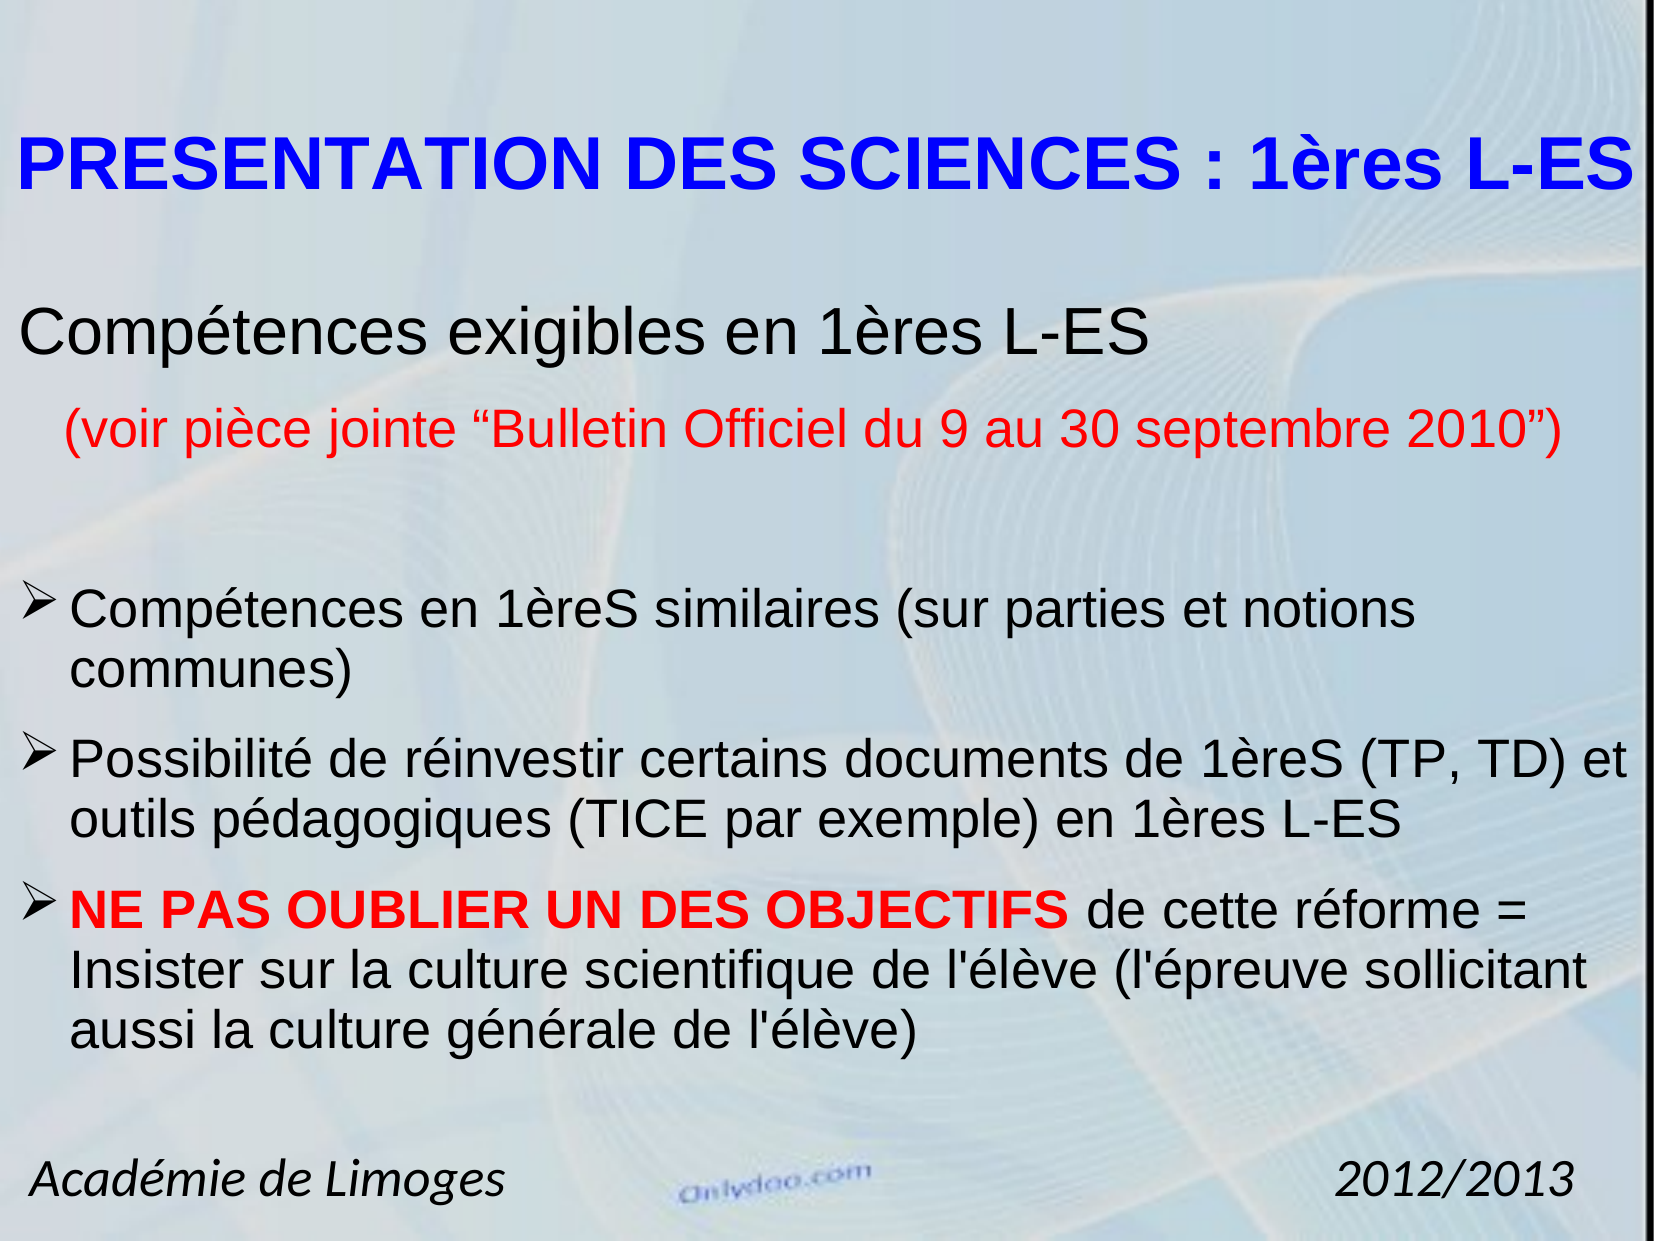

PRESENTATION DES SCIENCES : 1ères L-ES
Compétences exigibles en 1ères L-ES
 (voir pièce jointe “Bulletin Officiel du 9 au 30 septembre 2010”)
Compétences en 1èreS similaires (sur parties et notions communes)
Possibilité de réinvestir certains documents de 1èreS (TP, TD) et outils pédagogiques (TICE par exemple) en 1ères L-ES
NE PAS OUBLIER UN DES OBJECTIFS de cette réforme = Insister sur la culture scientifique de l'élève (l'épreuve sollicitant aussi la culture générale de l'élève)
Académie de Limoges							2012/2013